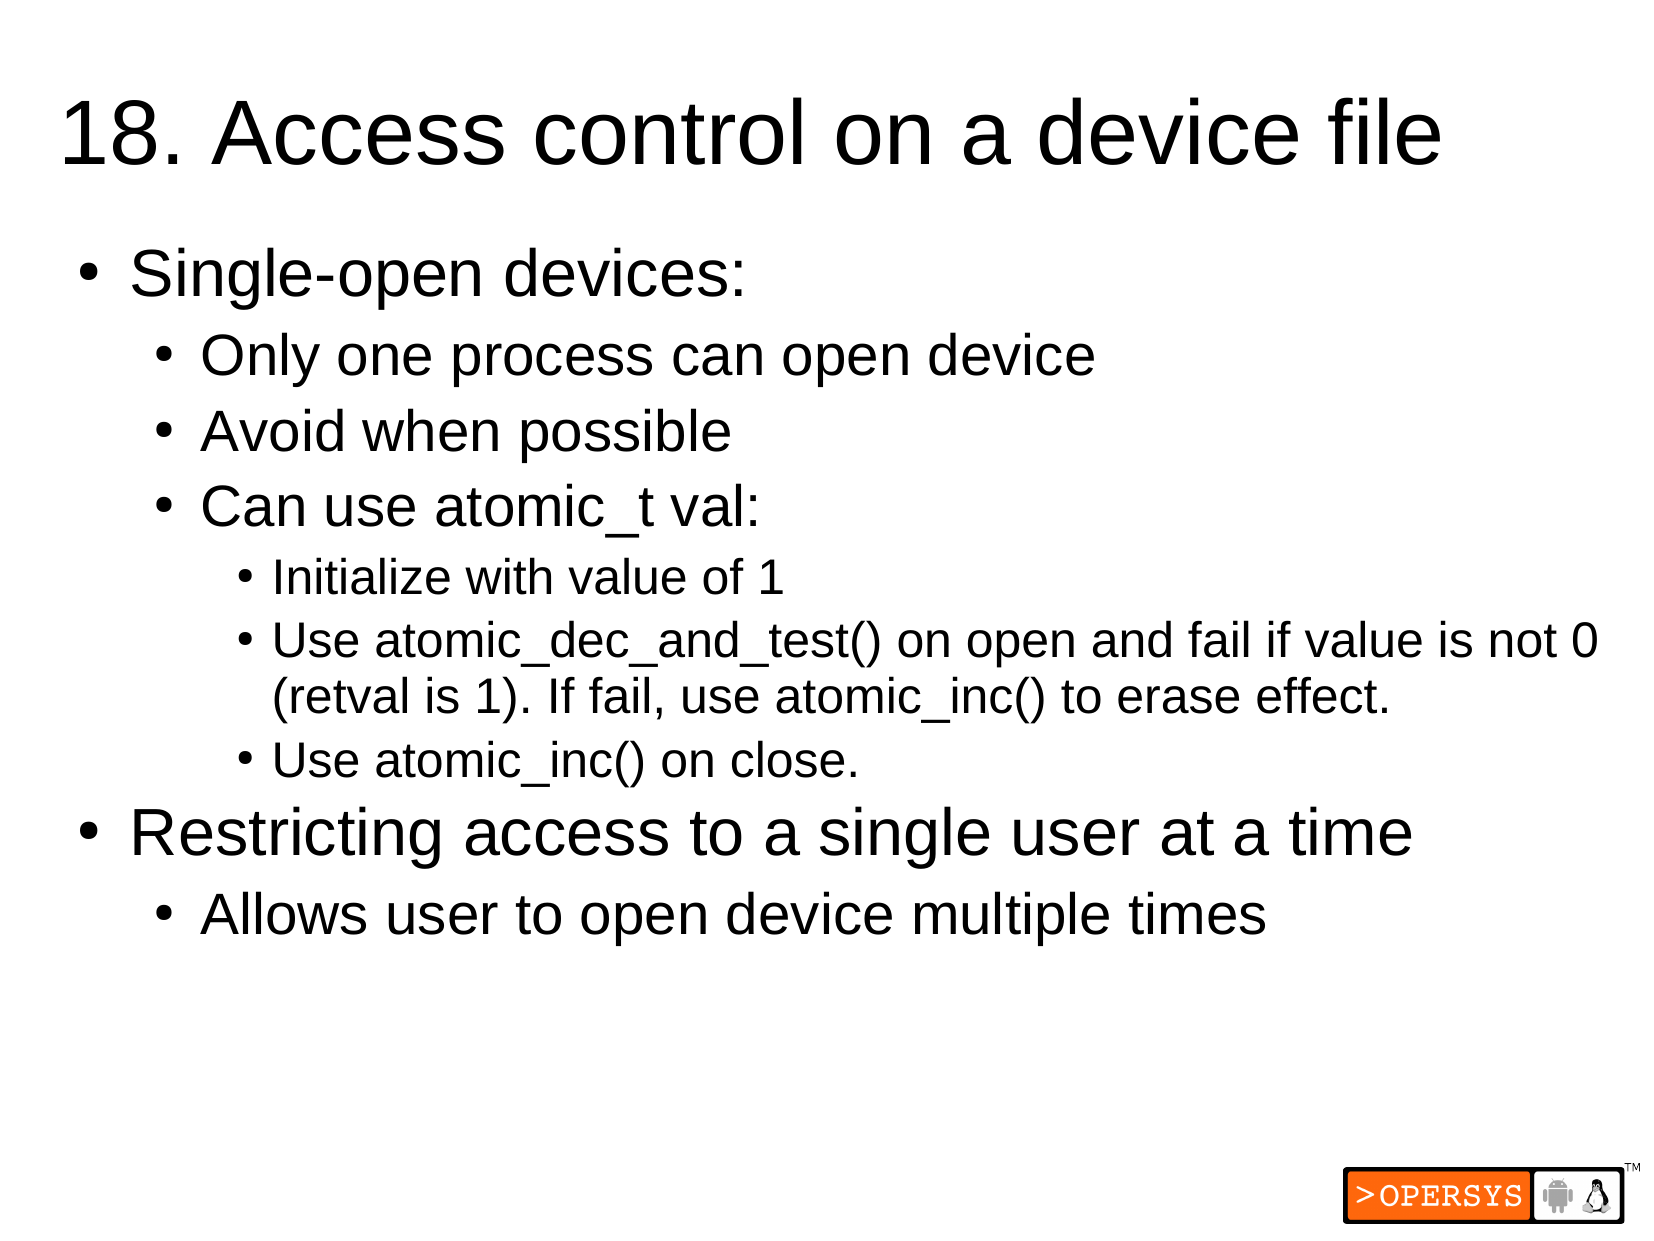

# 18. Access control on a device file
Single-open devices:
Only one process can open device
Avoid when possible
Can use atomic_t val:
Initialize with value of 1
Use atomic_dec_and_test() on open and fail if value is not 0 (retval is 1). If fail, use atomic_inc() to erase effect.
Use atomic_inc() on close.
Restricting access to a single user at a time
Allows user to open device multiple times